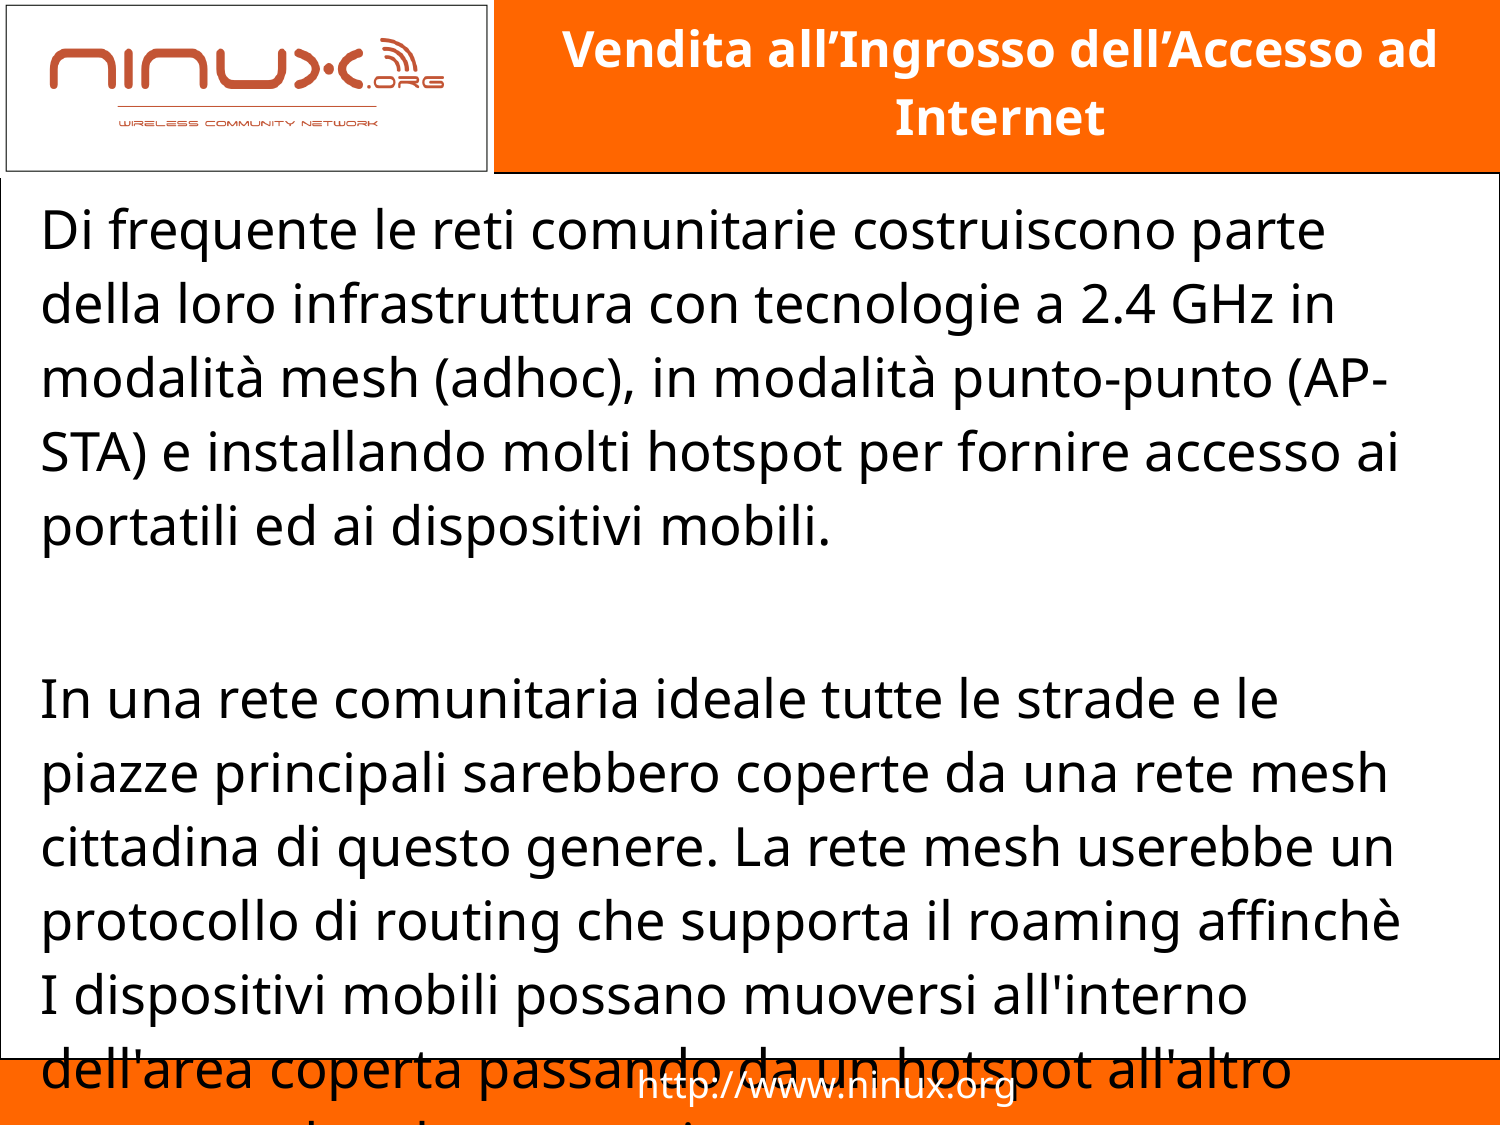

Vendita all’Ingrosso dell’Accesso ad Internet
# Di frequente le reti comunitarie costruiscono parte della loro infrastruttura con tecnologie a 2.4 GHz in modalità mesh (adhoc), in modalità punto-punto (AP-STA) e installando molti hotspot per fornire accesso ai portatili ed ai dispositivi mobili.
In una rete comunitaria ideale tutte le strade e le piazze principali sarebbero coperte da una rete mesh cittadina di questo genere. La rete mesh userebbe un protocollo di routing che supporta il roaming affinchè I dispositivi mobili possano muoversi all'interno dell'area coperta passando da un hotspot all'altro senza perdere la connessione.
http://www.ninux.org